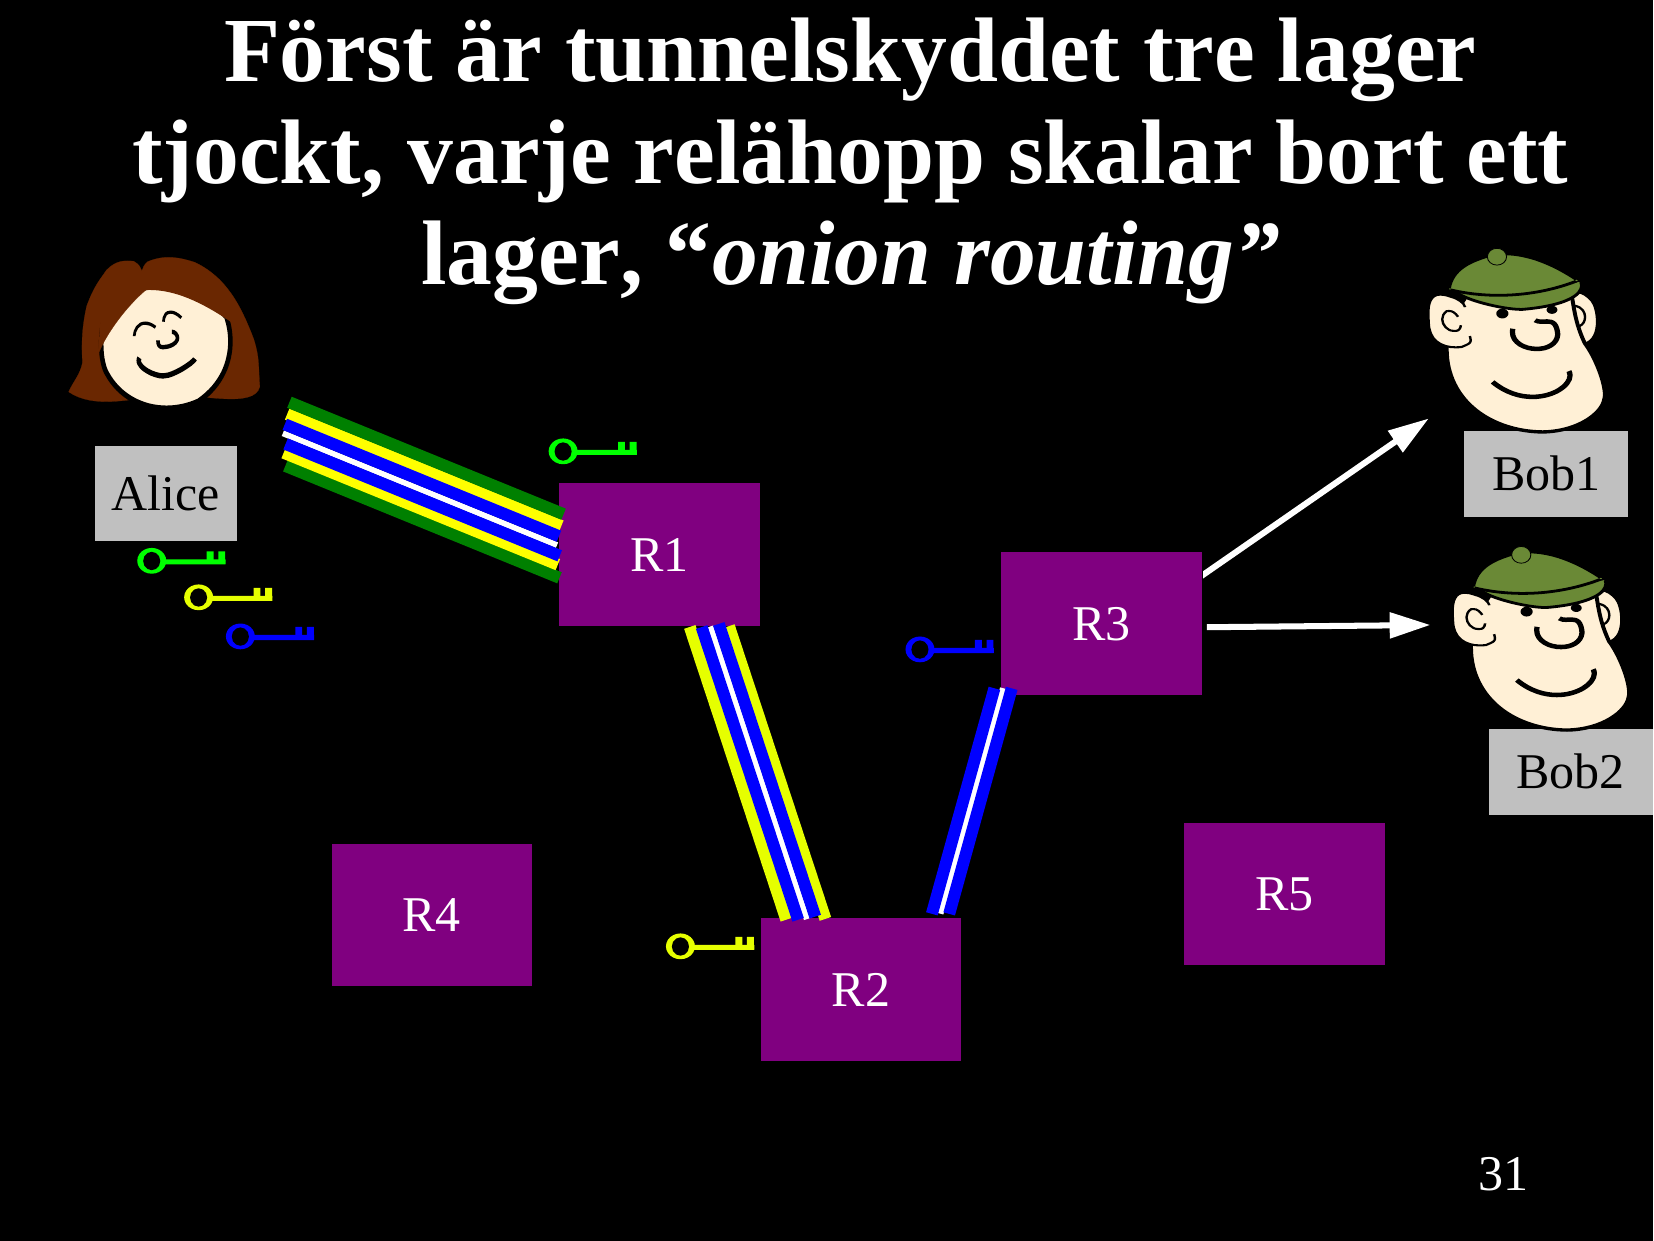

# Först är tunnelskyddet tre lager tjockt, varje relähopp skalar bort ett lager, “onion routing”
Bob1
Alice
R1
R3
Bob2
R5
R4
R2